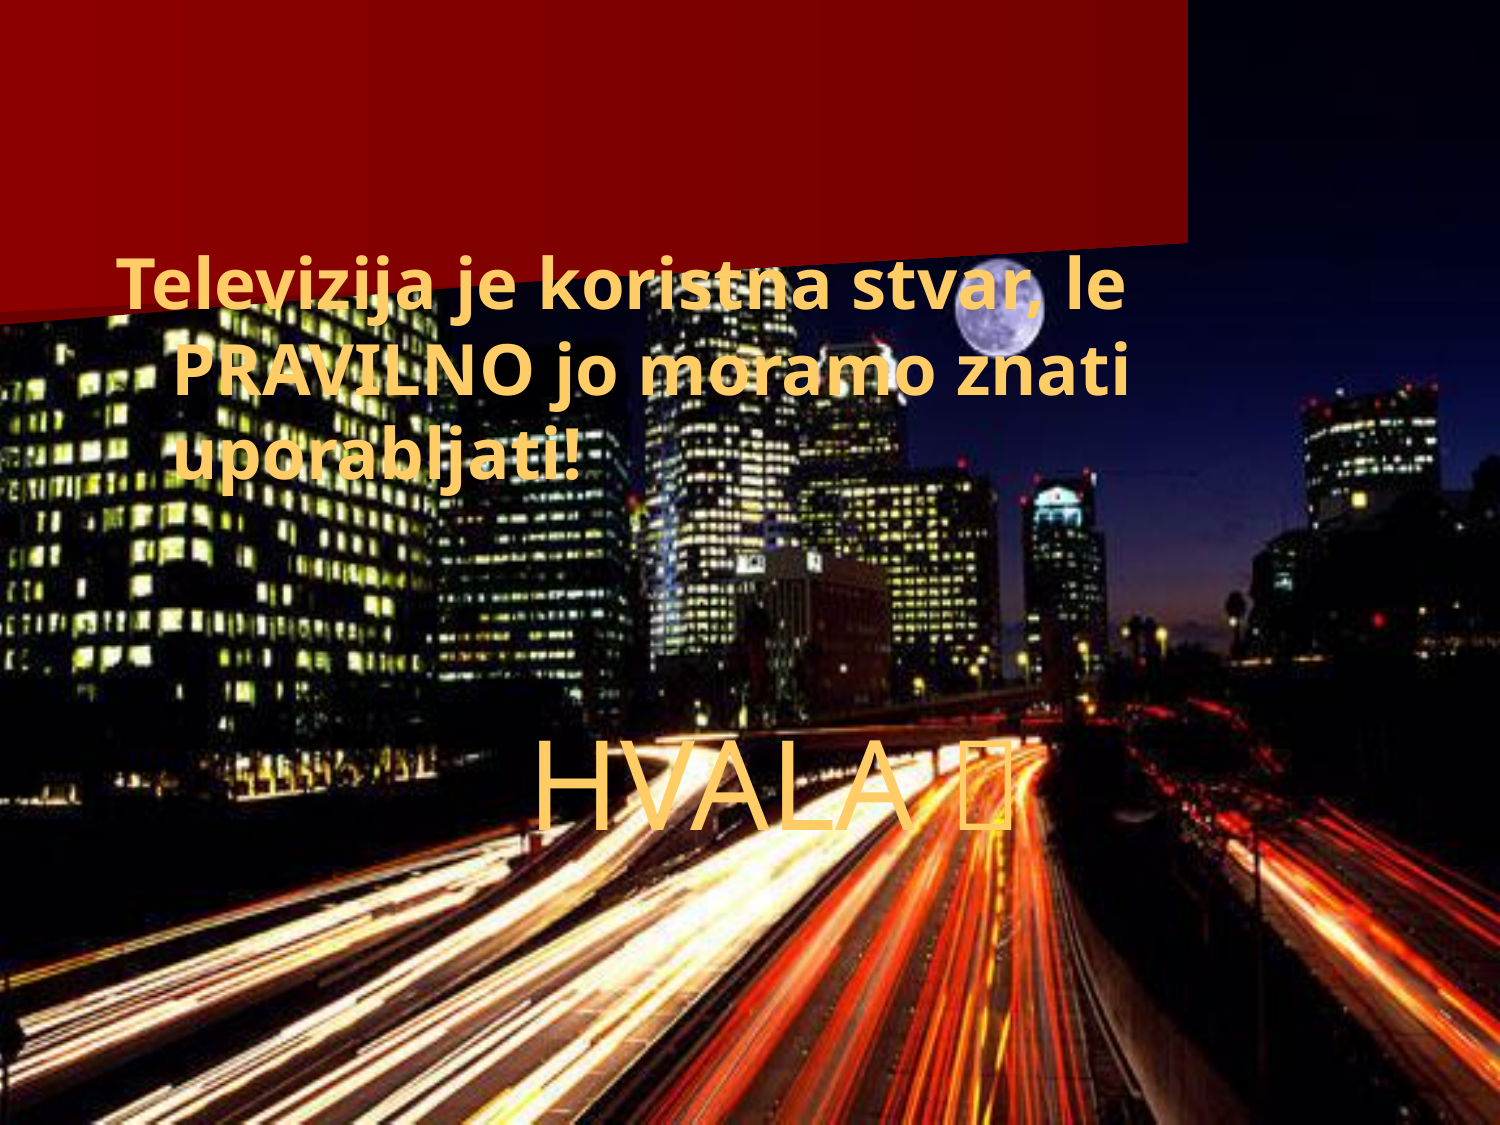

#
Televizija je koristna stvar, le PRAVILNO jo moramo znati uporabljati!
HVALA 